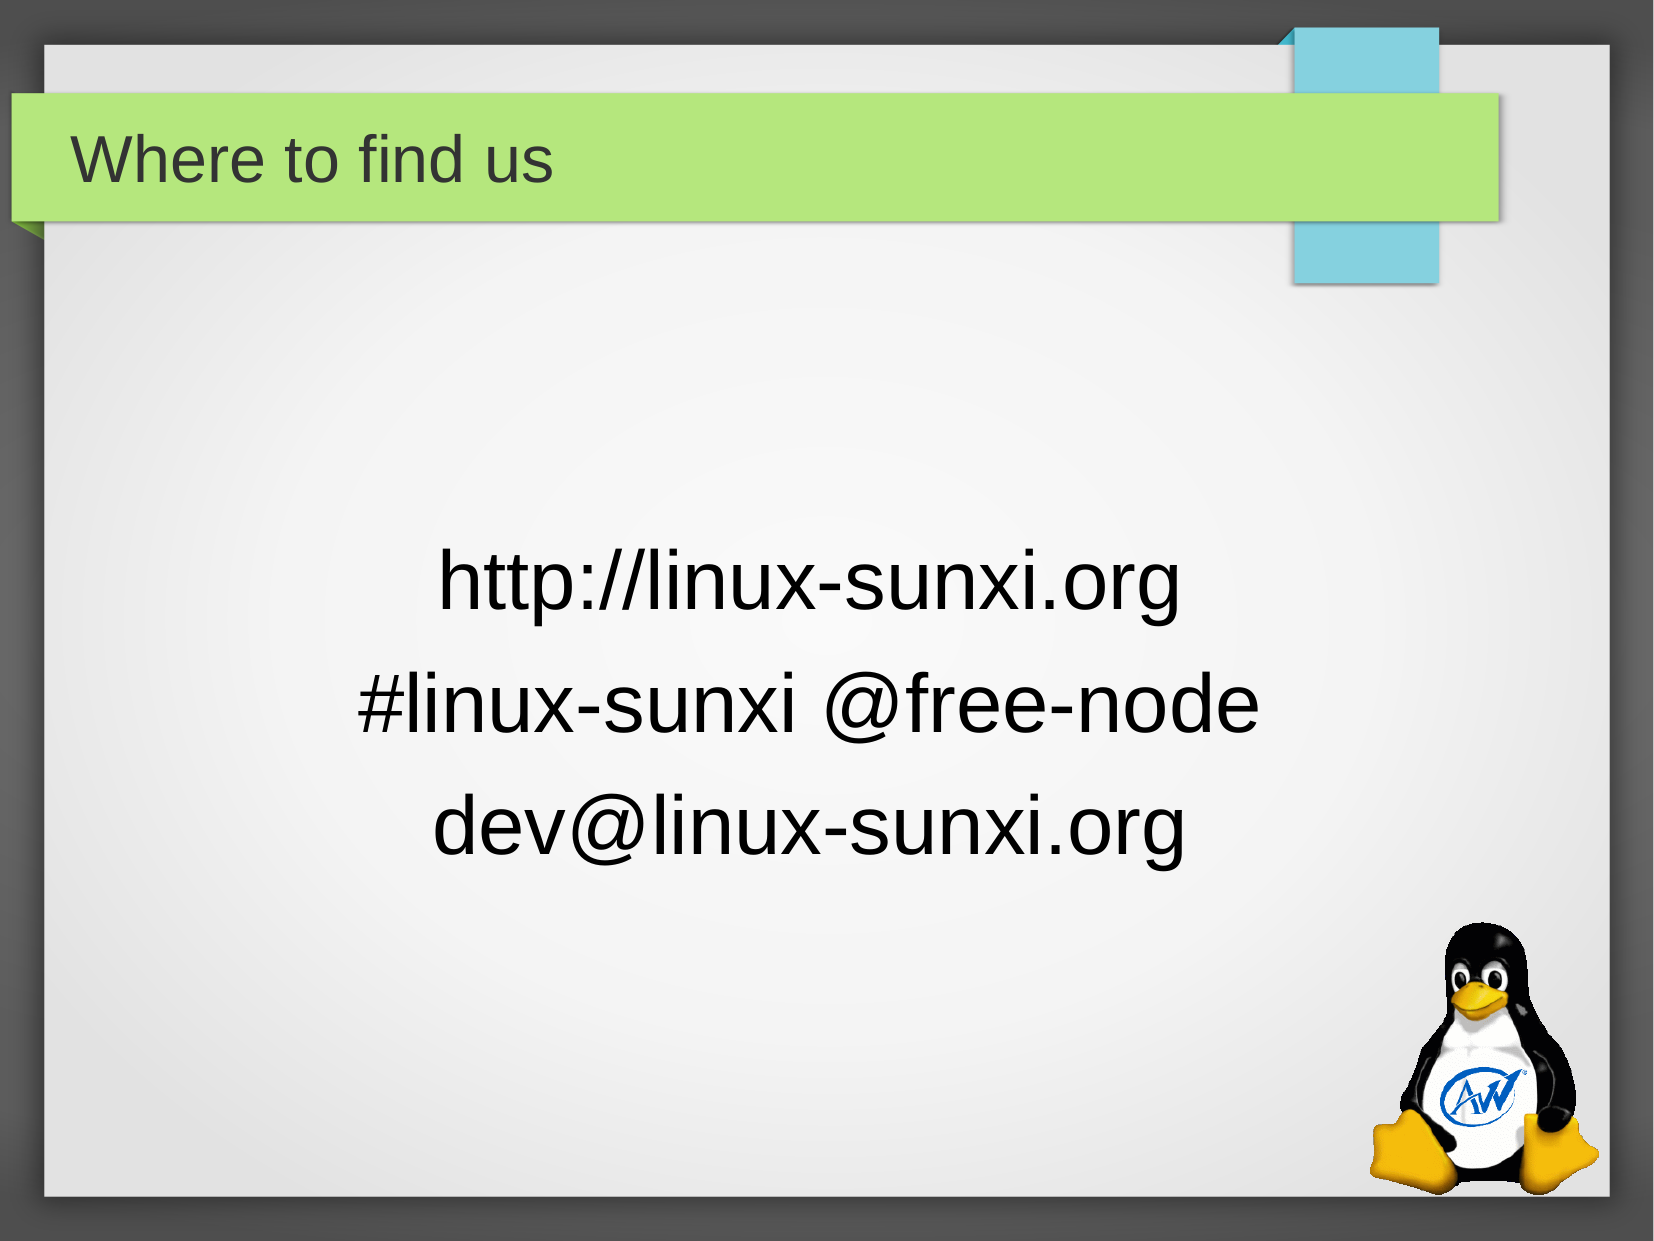

# Where to find us
http://linux-sunxi.org
#linux-sunxi @free-node
dev@linux-sunxi.org